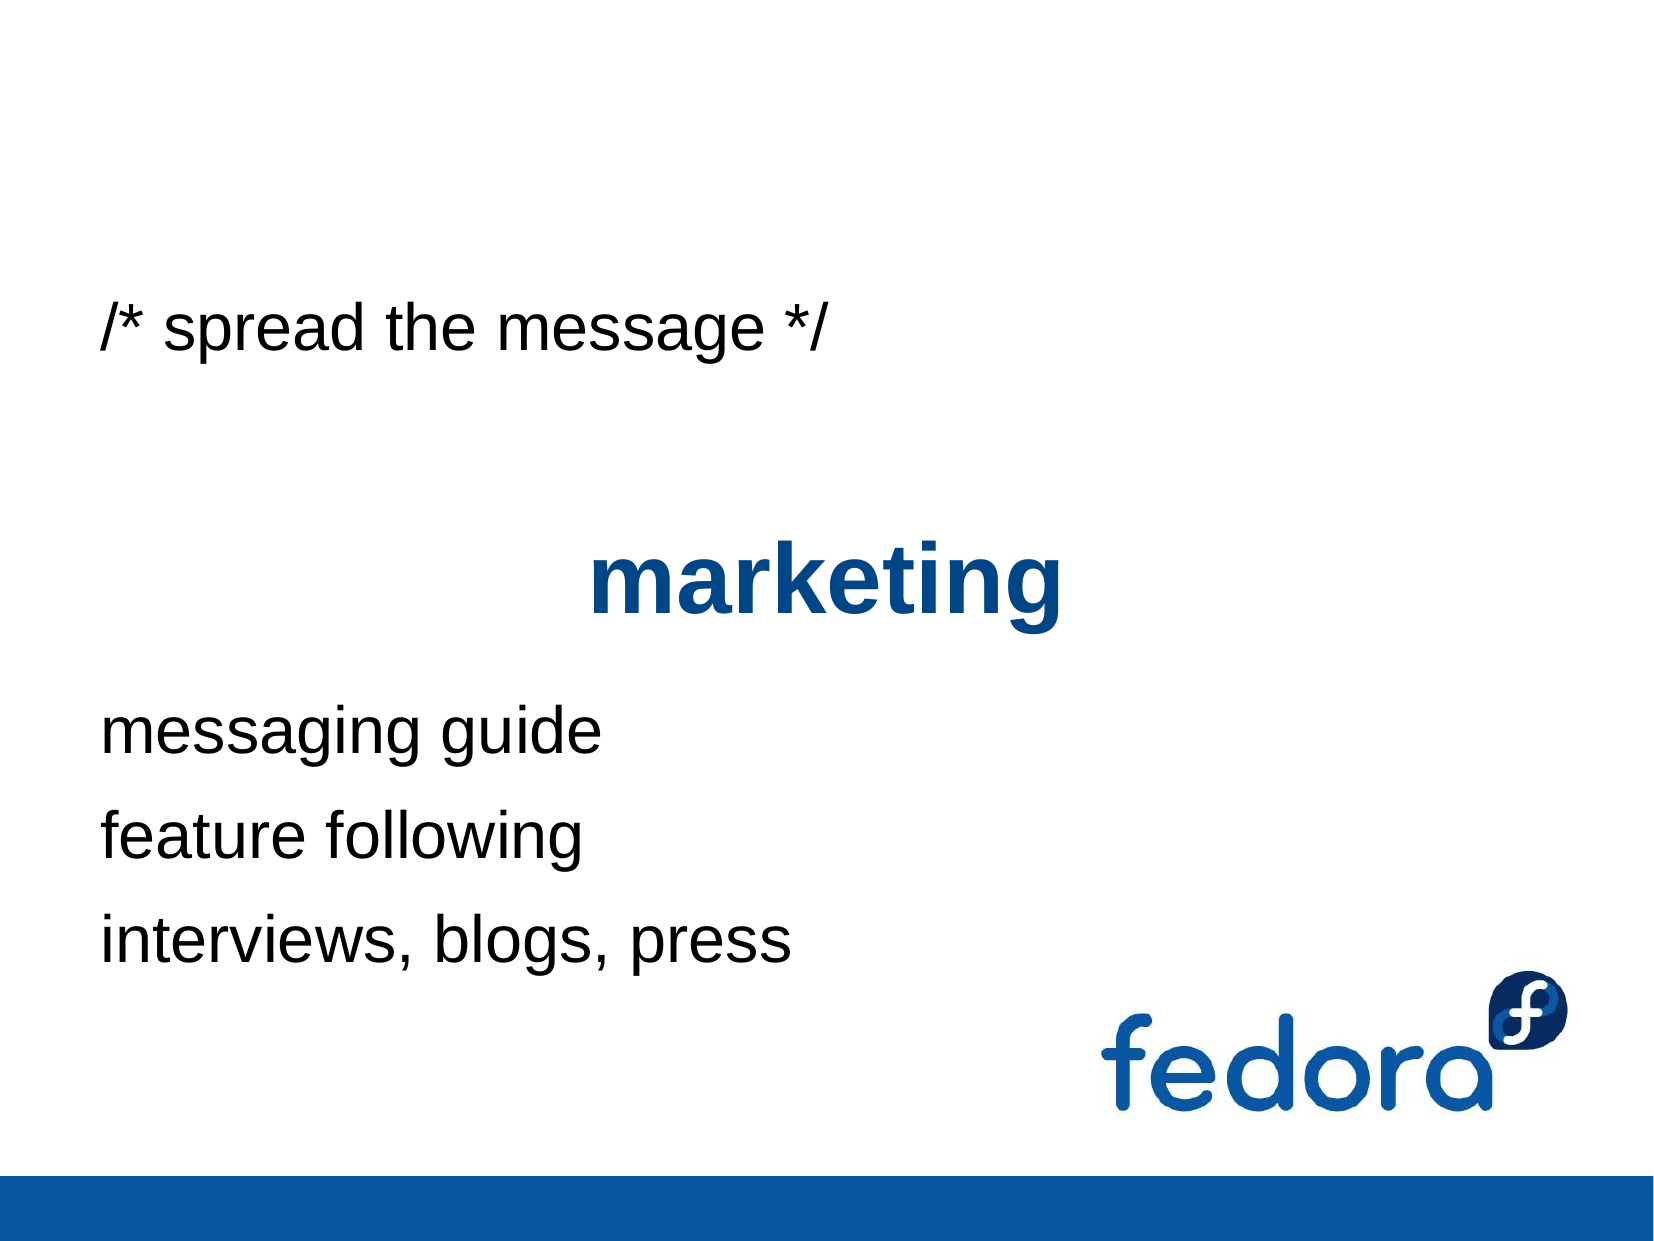

# marketing
/* spread the message */
messaging guide
feature following
interviews, blogs, press